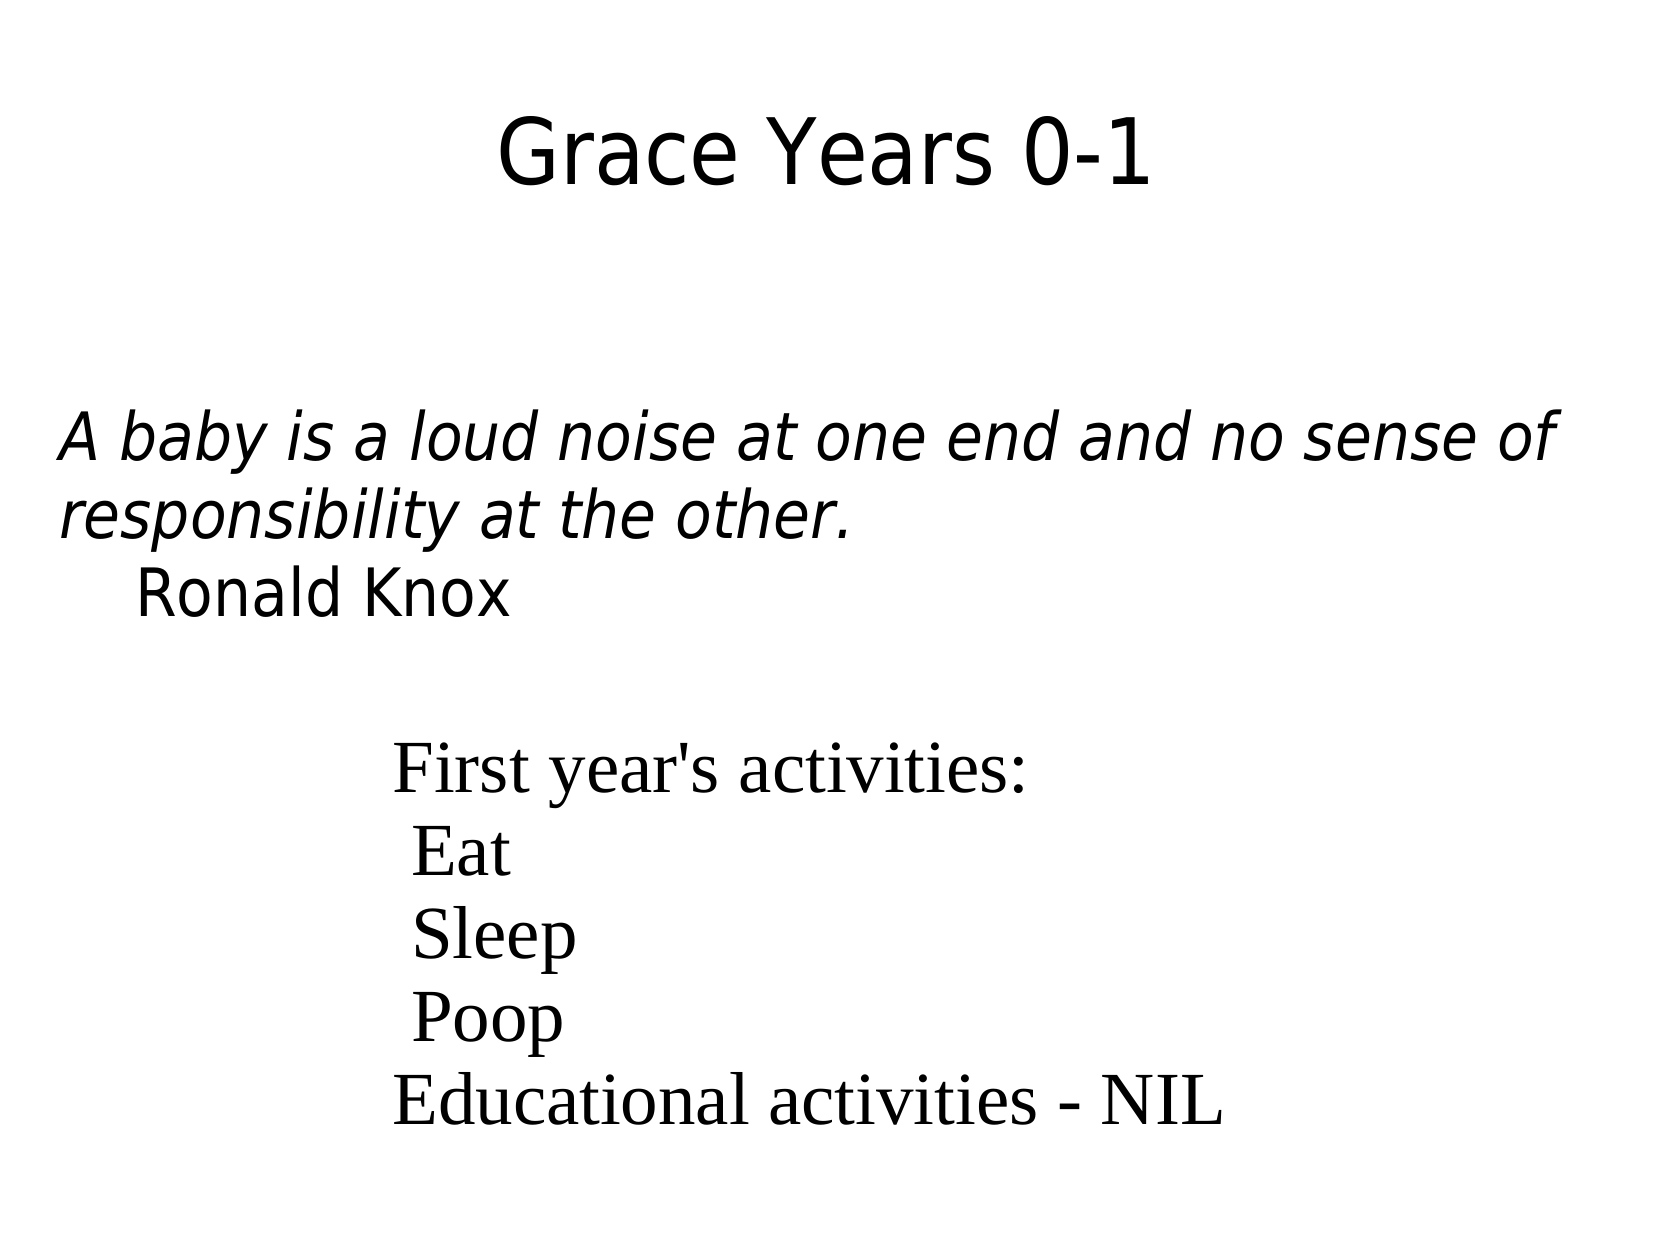

# Grace Years 0-1
A baby is a loud noise at one end and no sense of responsibility at the other.
 Ronald Knox
First year's activities:
 Eat
 Sleep
 Poop
Educational activities - NIL